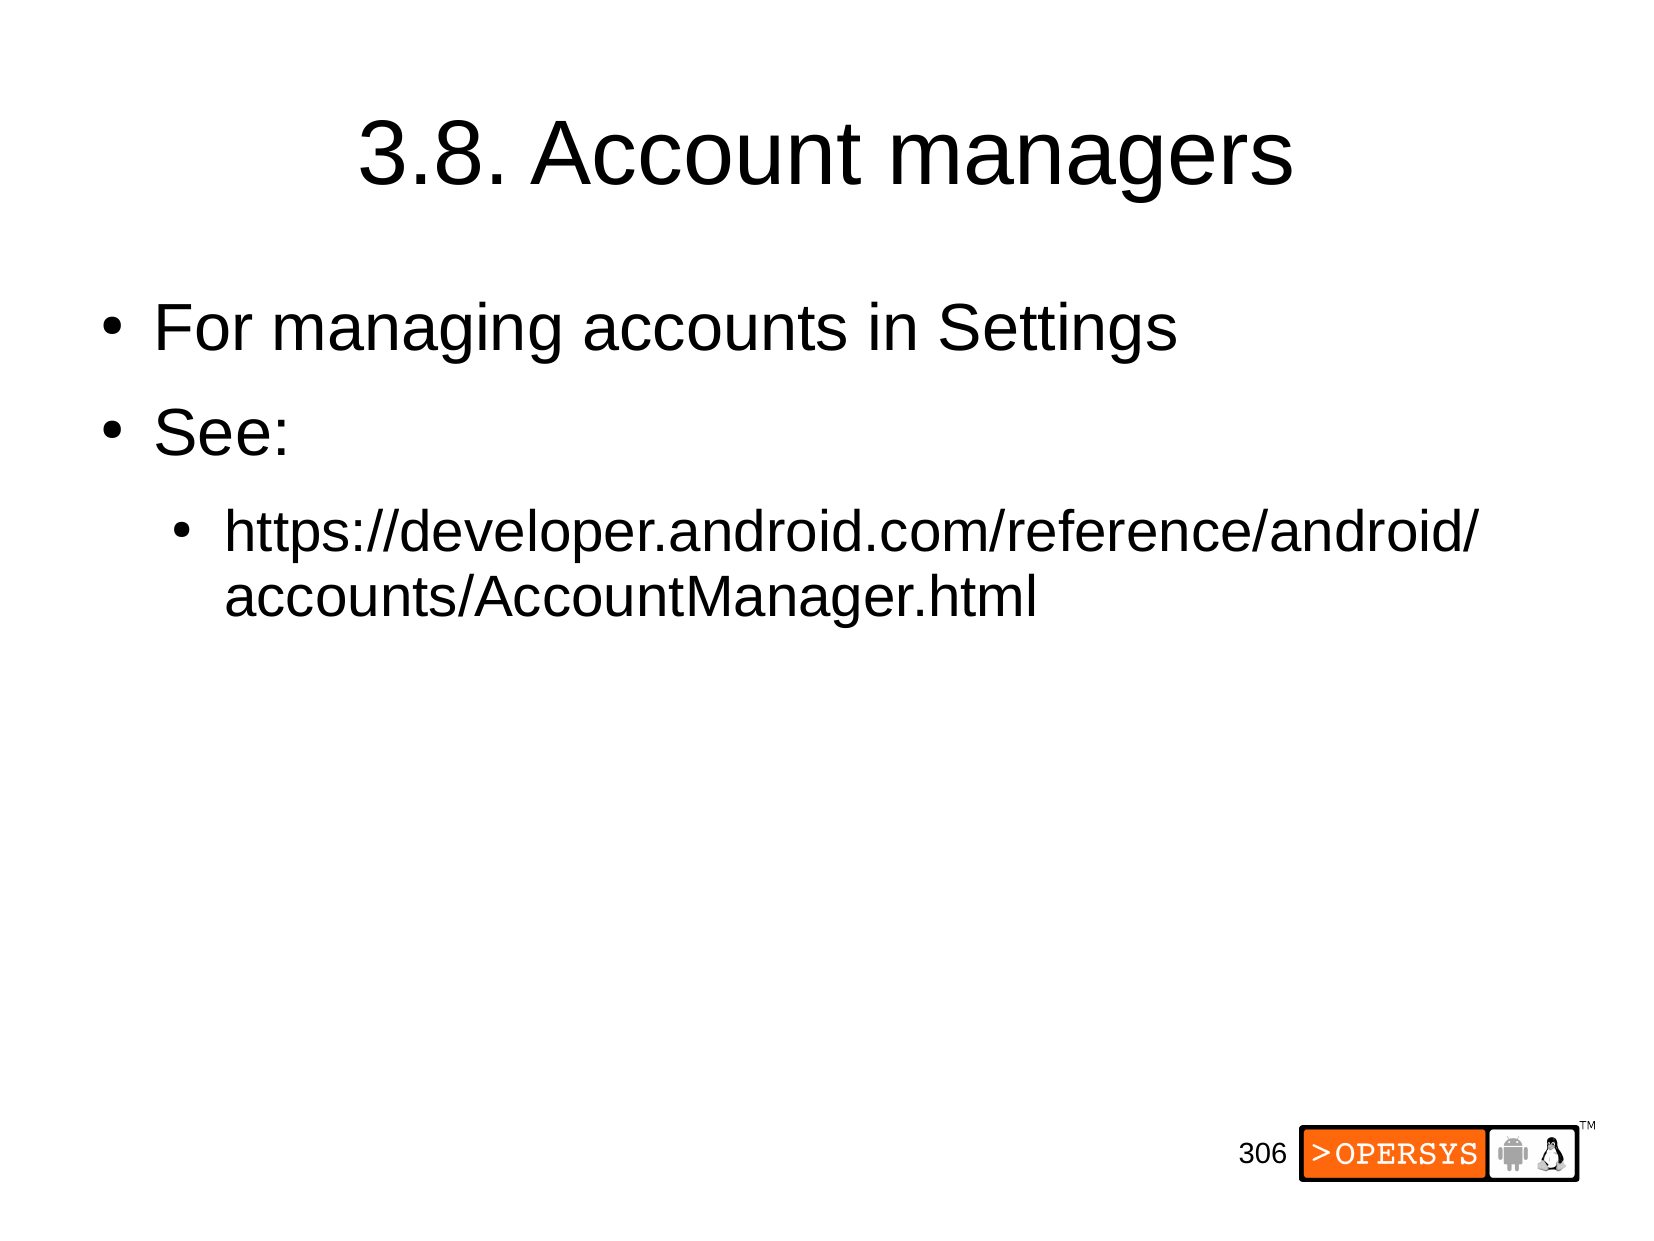

# 3.8. Account managers
For managing accounts in Settings
See:
https://developer.android.com/reference/android/accounts/AccountManager.html